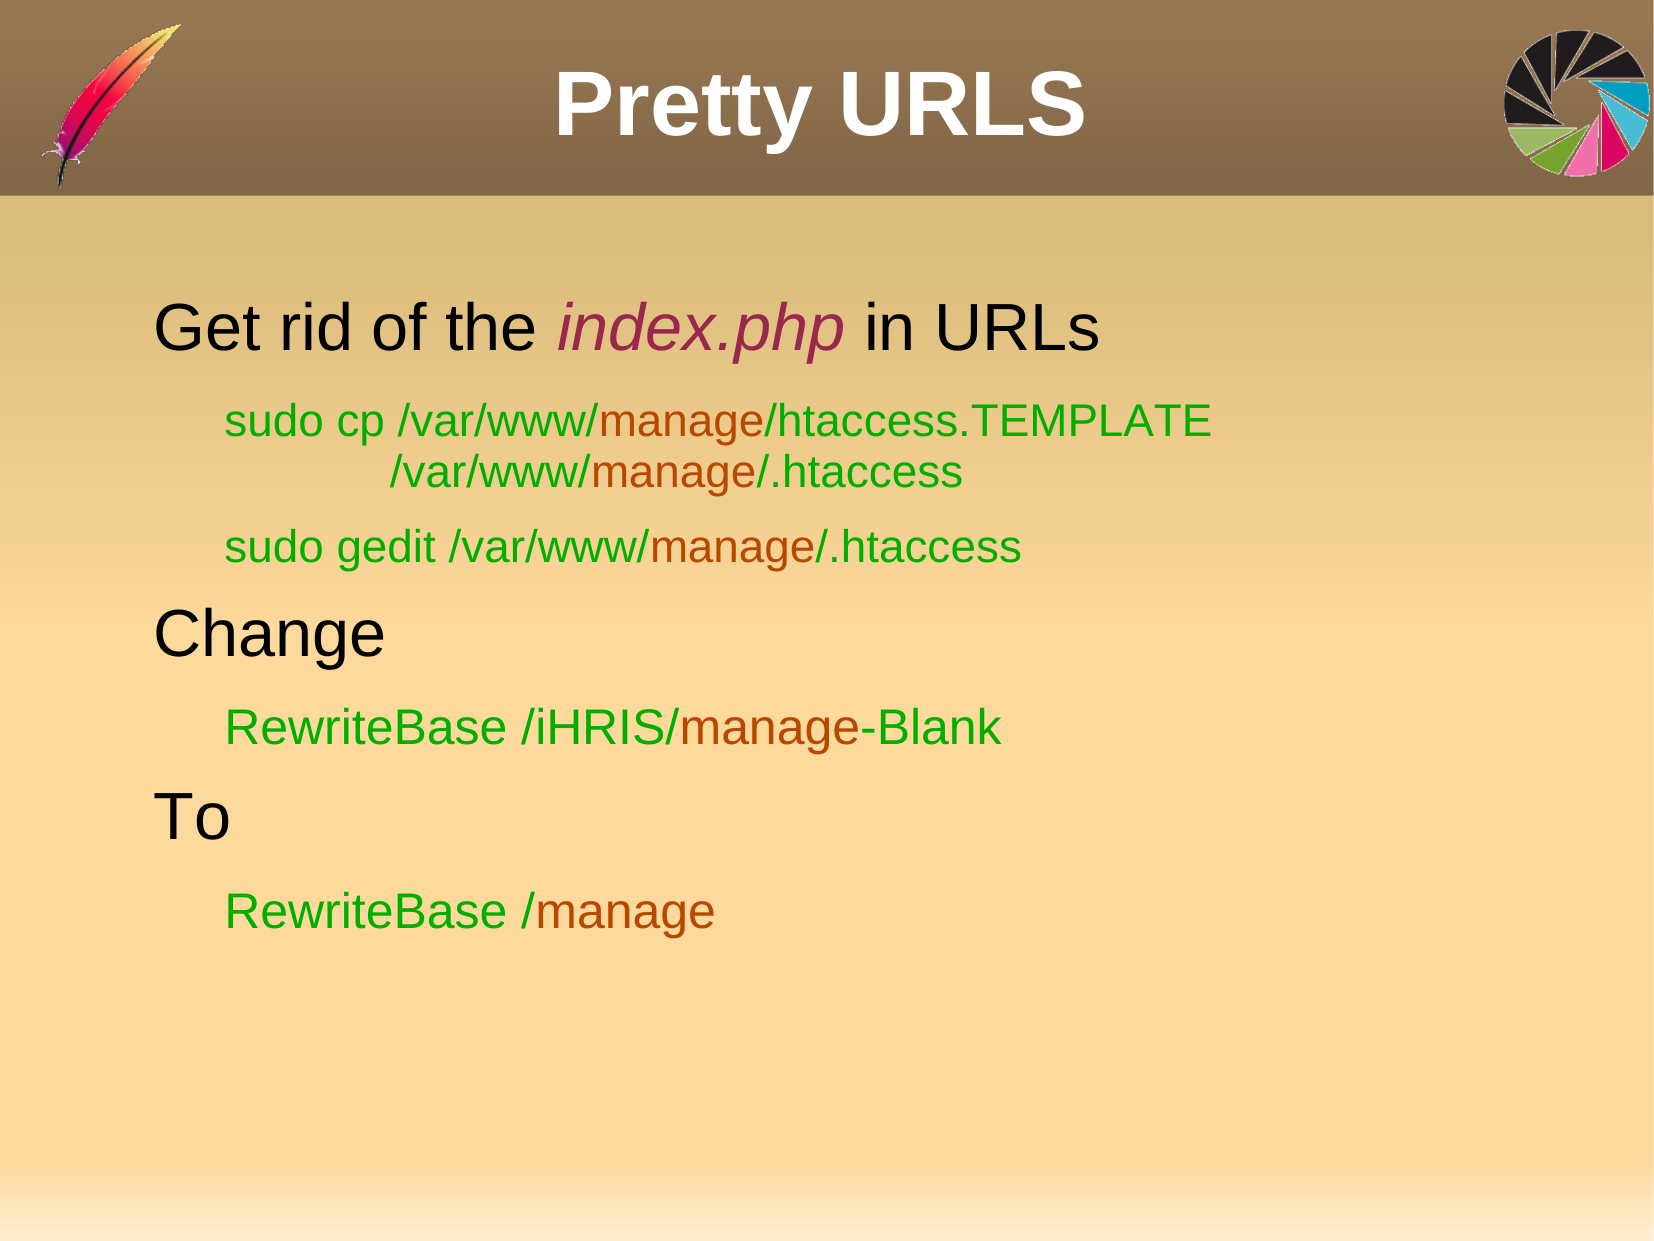

# Pretty URLS
Get rid of the index.php in URLs
sudo cp /var/www/manage/htaccess.TEMPLATE
 /var/www/manage/.htaccess
sudo gedit /var/www/manage/.htaccess
Change
RewriteBase /iHRIS/manage-Blank
To
RewriteBase /manage